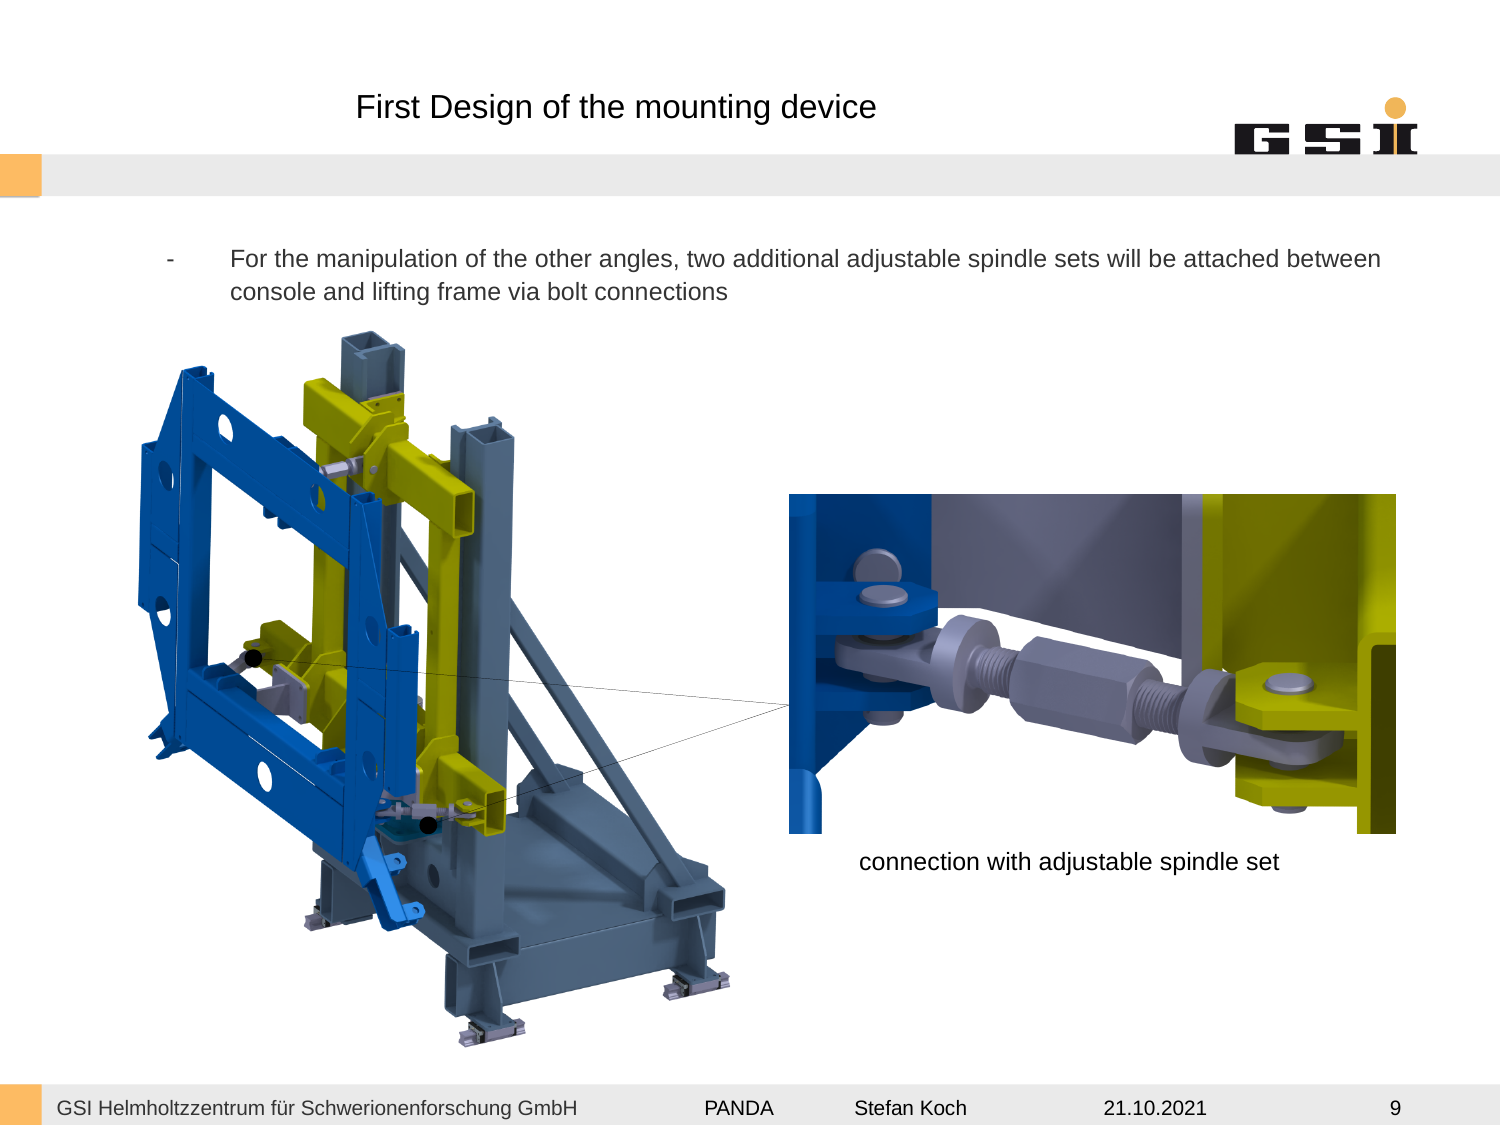

First Design of the mounting device
 - 	For the manipulation of the other angles, two additional adjustable spindle sets will be attached between 	console and lifting frame via bolt connections
connection with adjustable spindle set